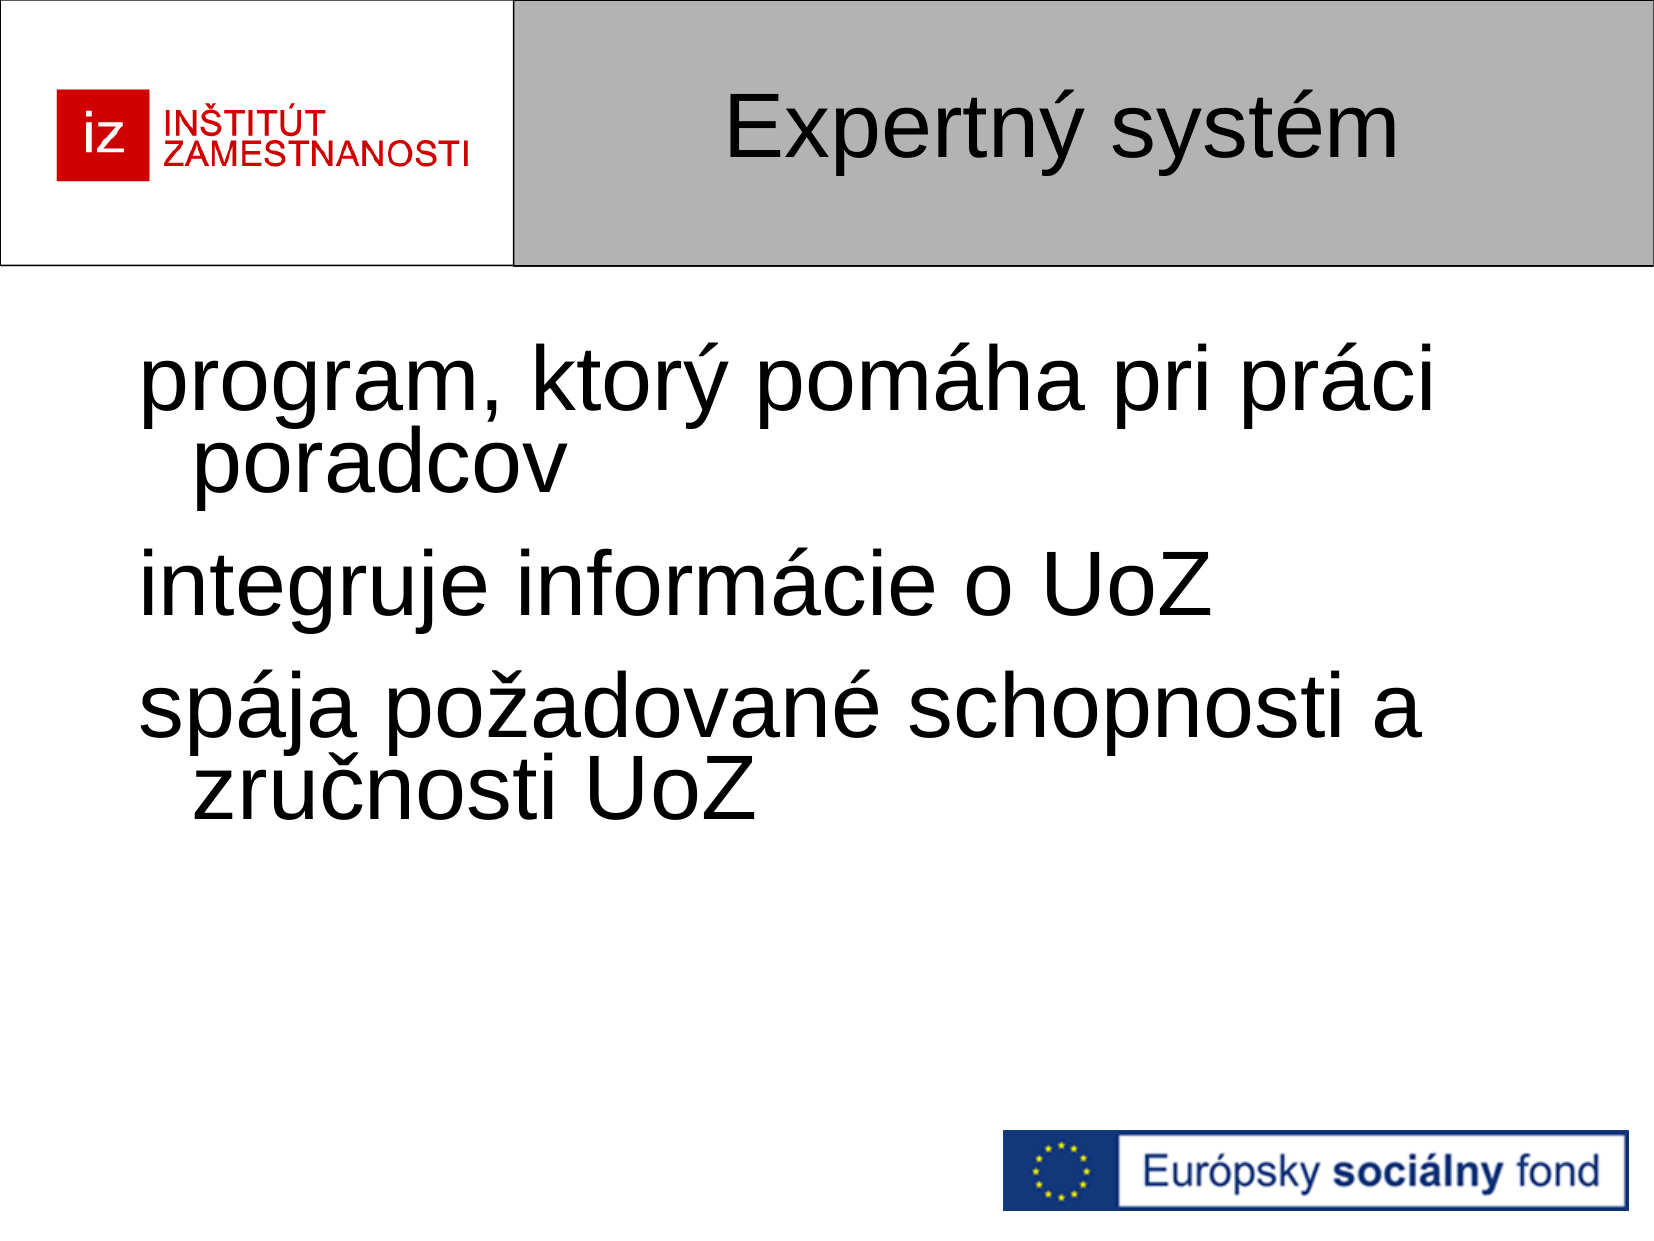

Expertný systém
# program, ktorý pomáha pri práci poradcov
integruje informácie o UoZ
spája požadované schopnosti a zručnosti UoZ